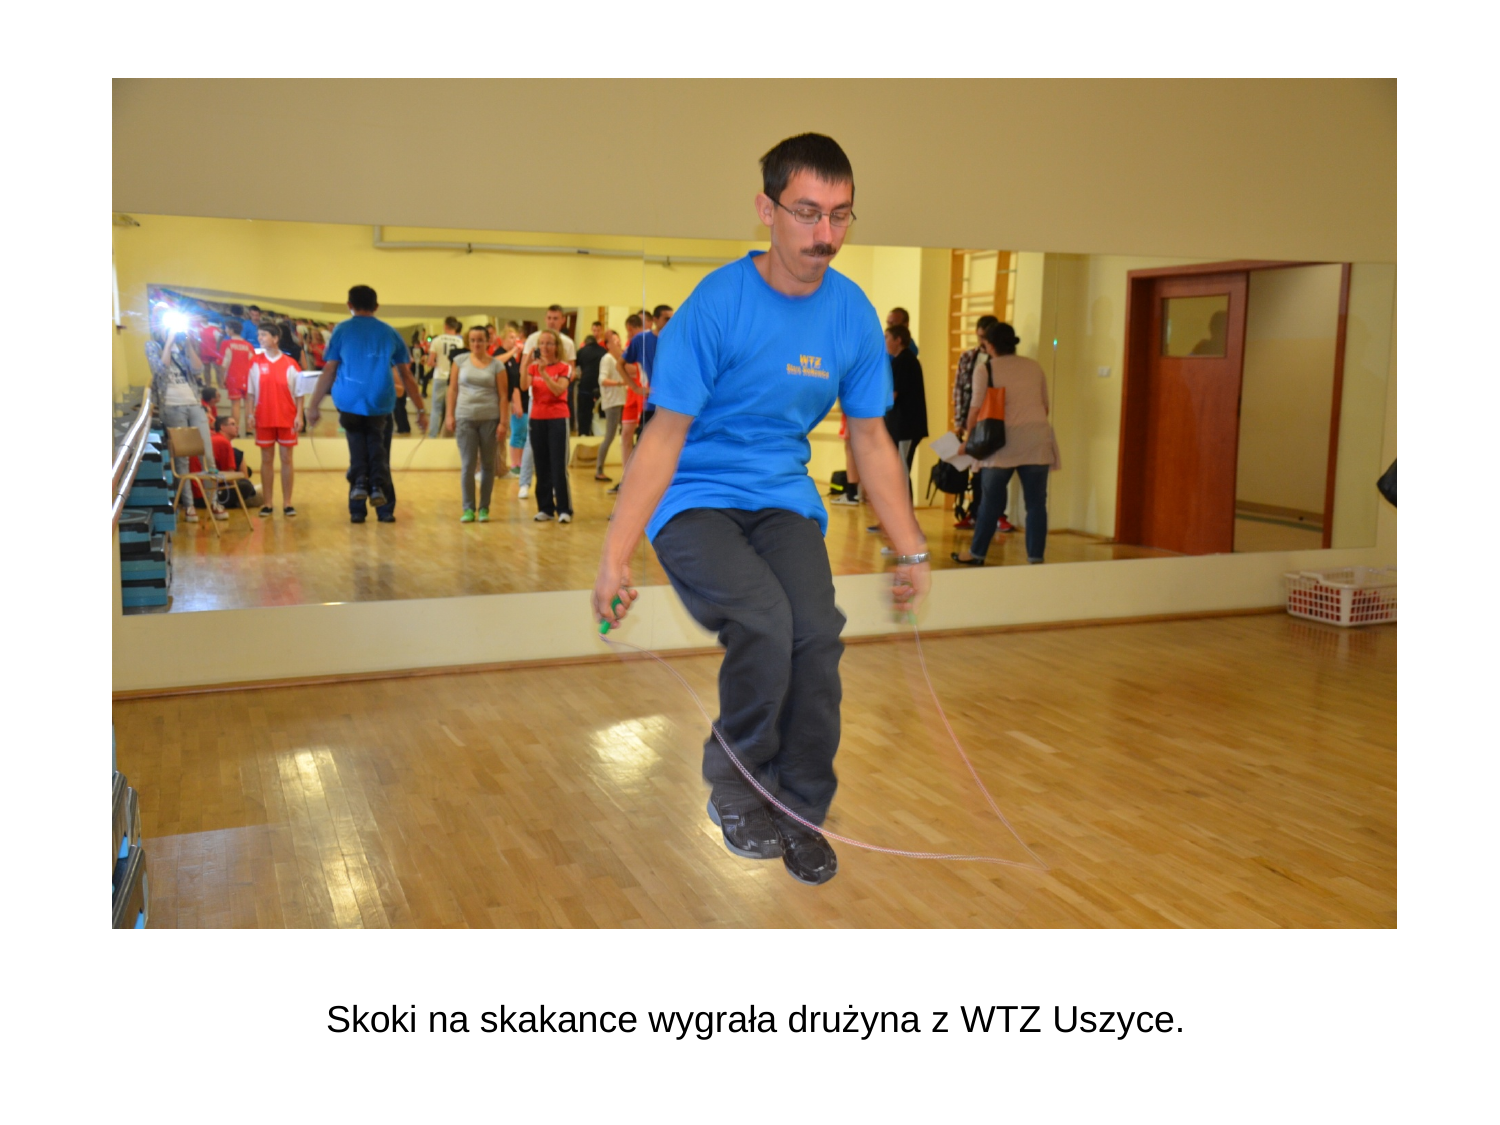

Skoki na skakance wygrała drużyna z WTZ Uszyce.